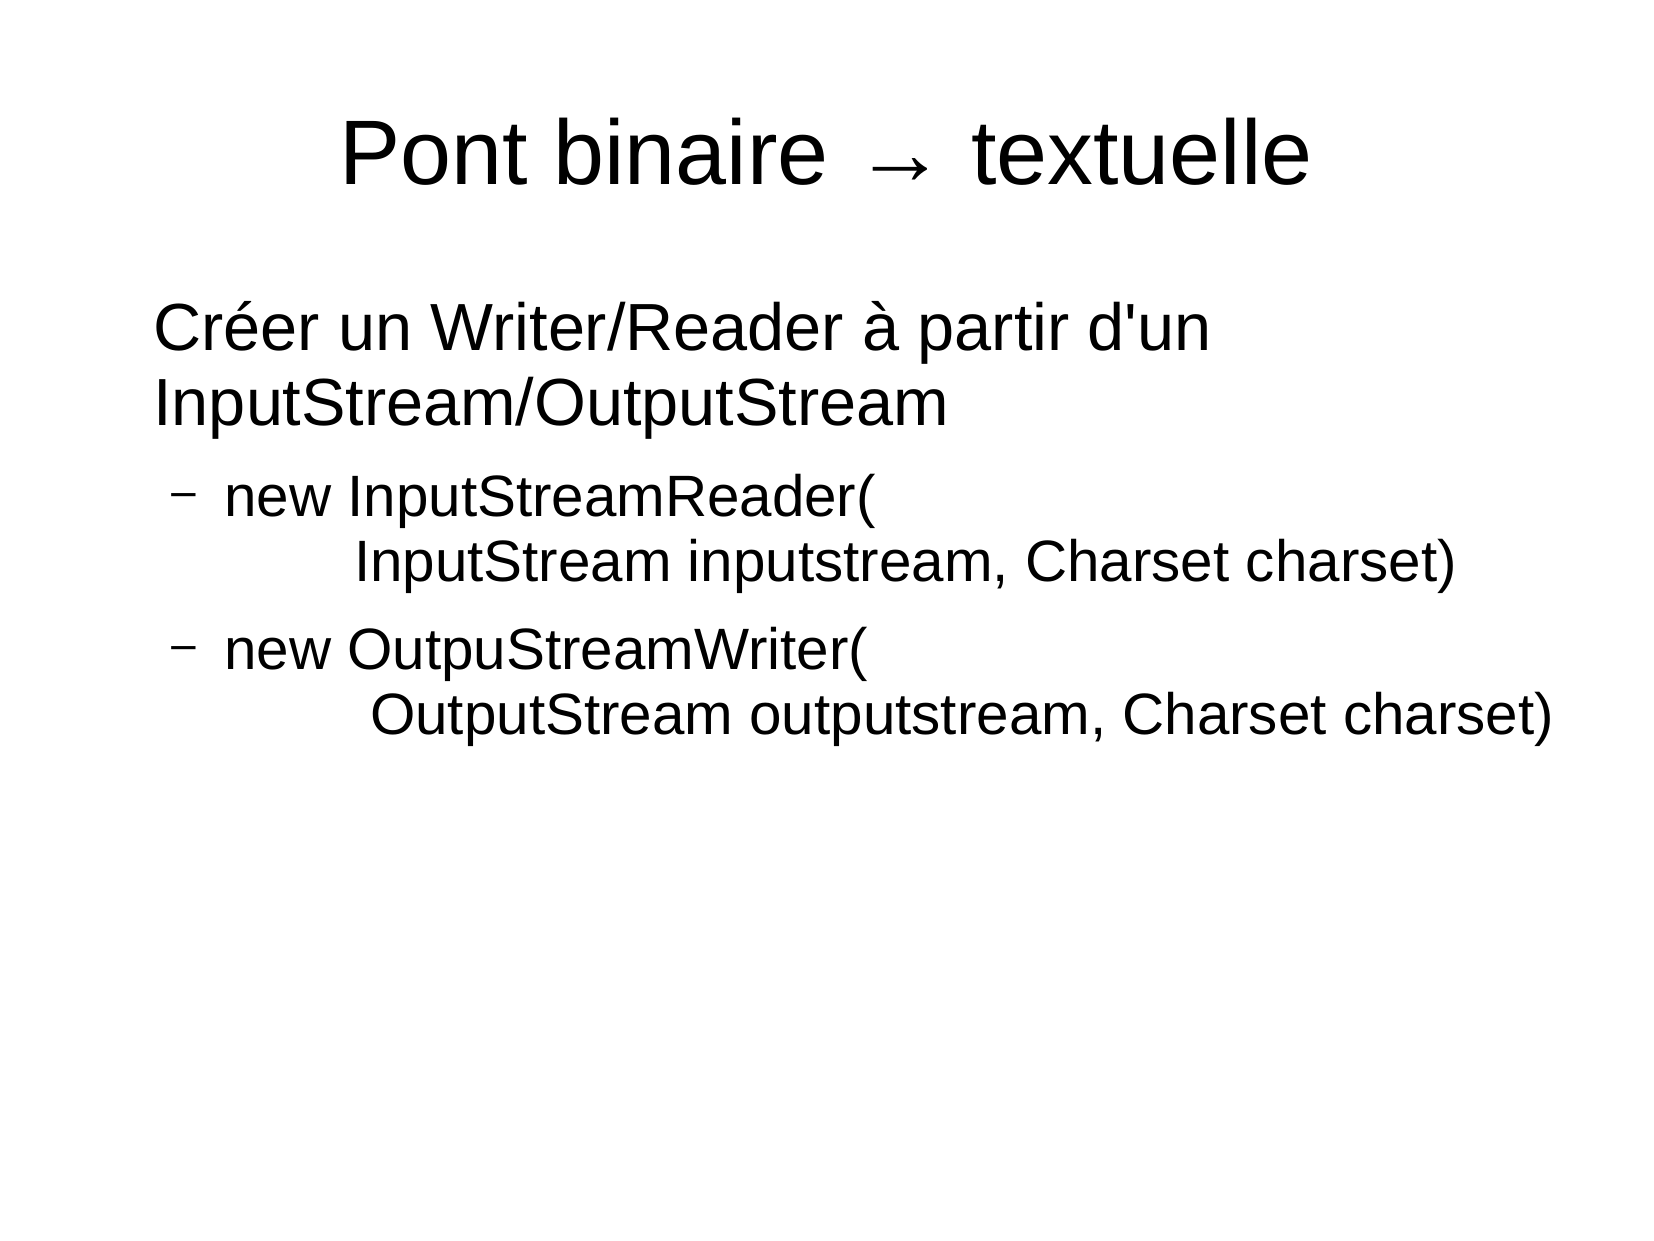

# Pont binaire → textuelle
Créer un Writer/Reader à partir d'un InputStream/OutputStream
new InputStreamReader(
 InputStream inputstream, Charset charset)
new OutpuStreamWriter(
 OutputStream outputstream, Charset charset)